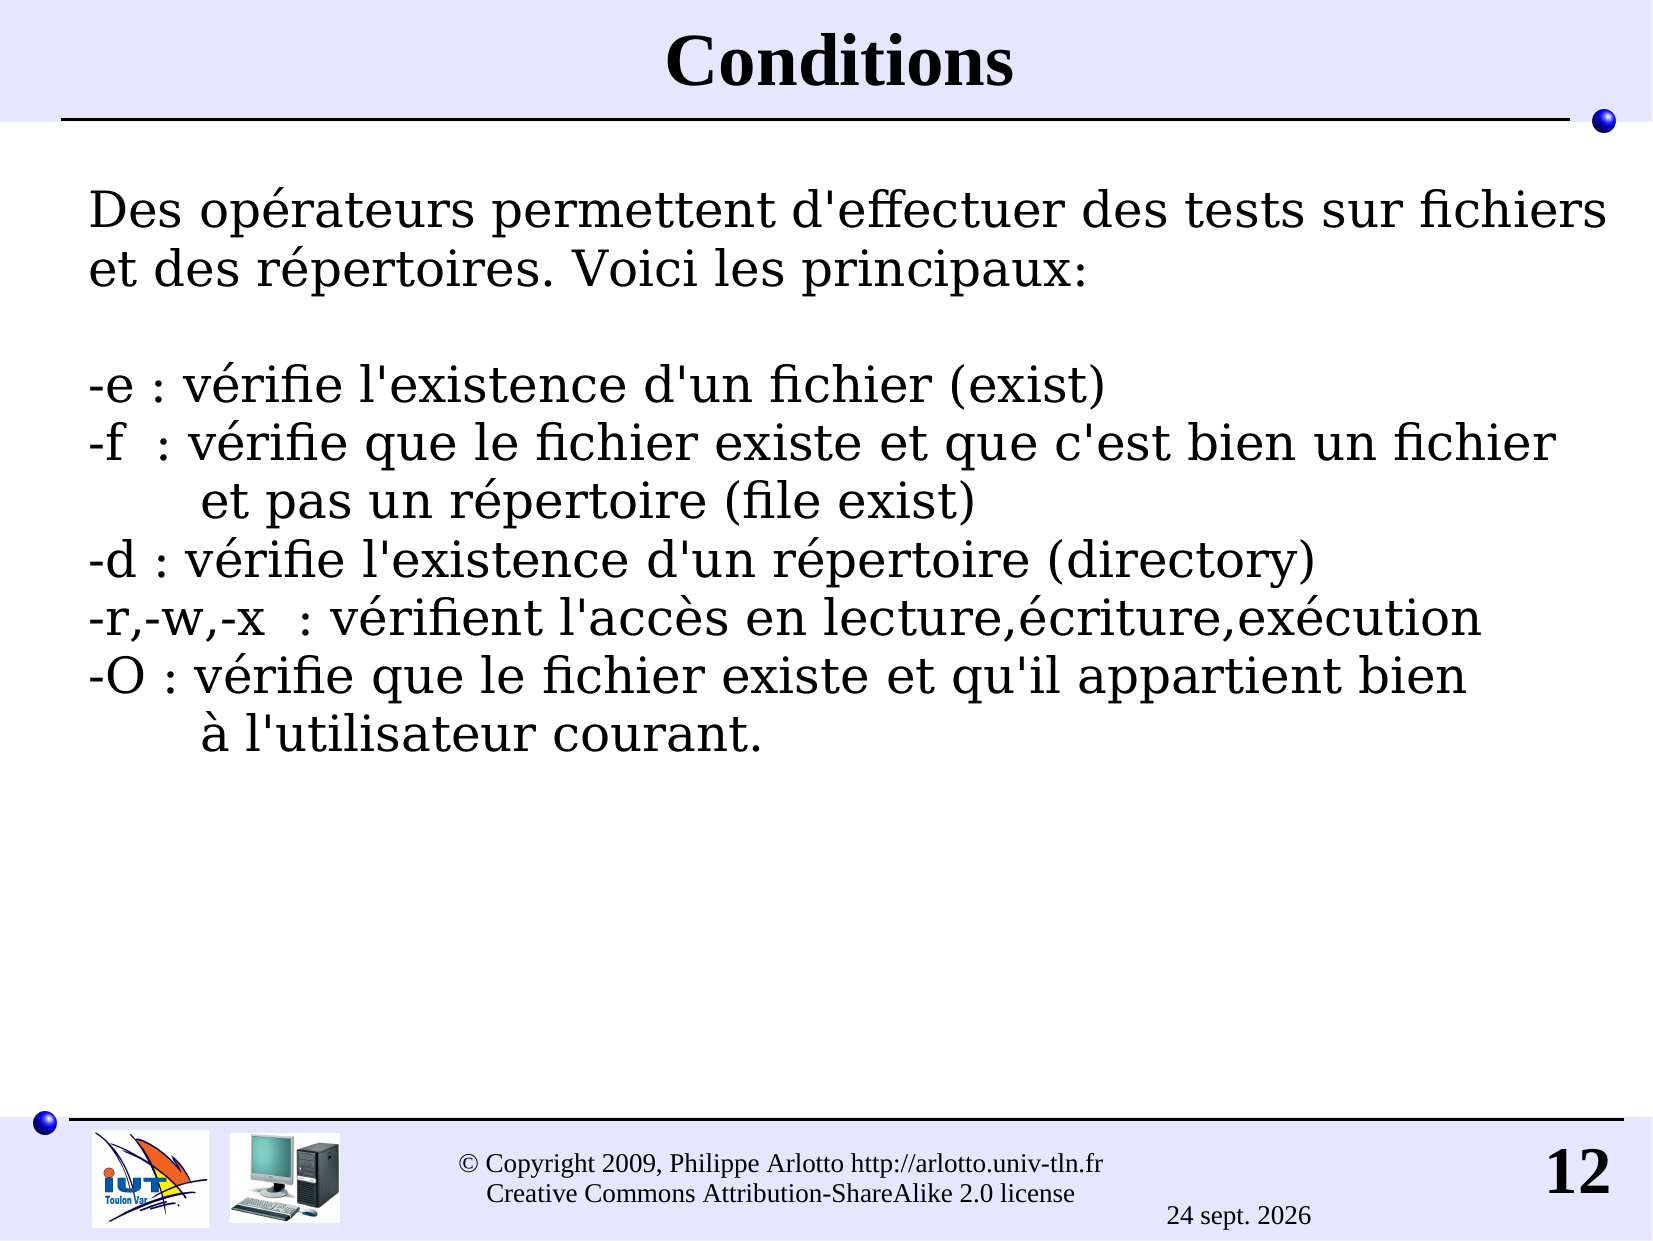

# Conditions
Des opérateurs permettent d'effectuer des tests sur fichiers
et des répertoires. Voici les principaux:
-e : vérifie l'existence d'un fichier (exist)
-f : vérifie que le fichier existe et que c'est bien un fichier
 et pas un répertoire (file exist)
-d : vérifie l'existence d'un répertoire (directory)
-r,-w,-x : vérifient l'accès en lecture,écriture,exécution
-O : vérifie que le fichier existe et qu'il appartient bien
 à l'utilisateur courant.